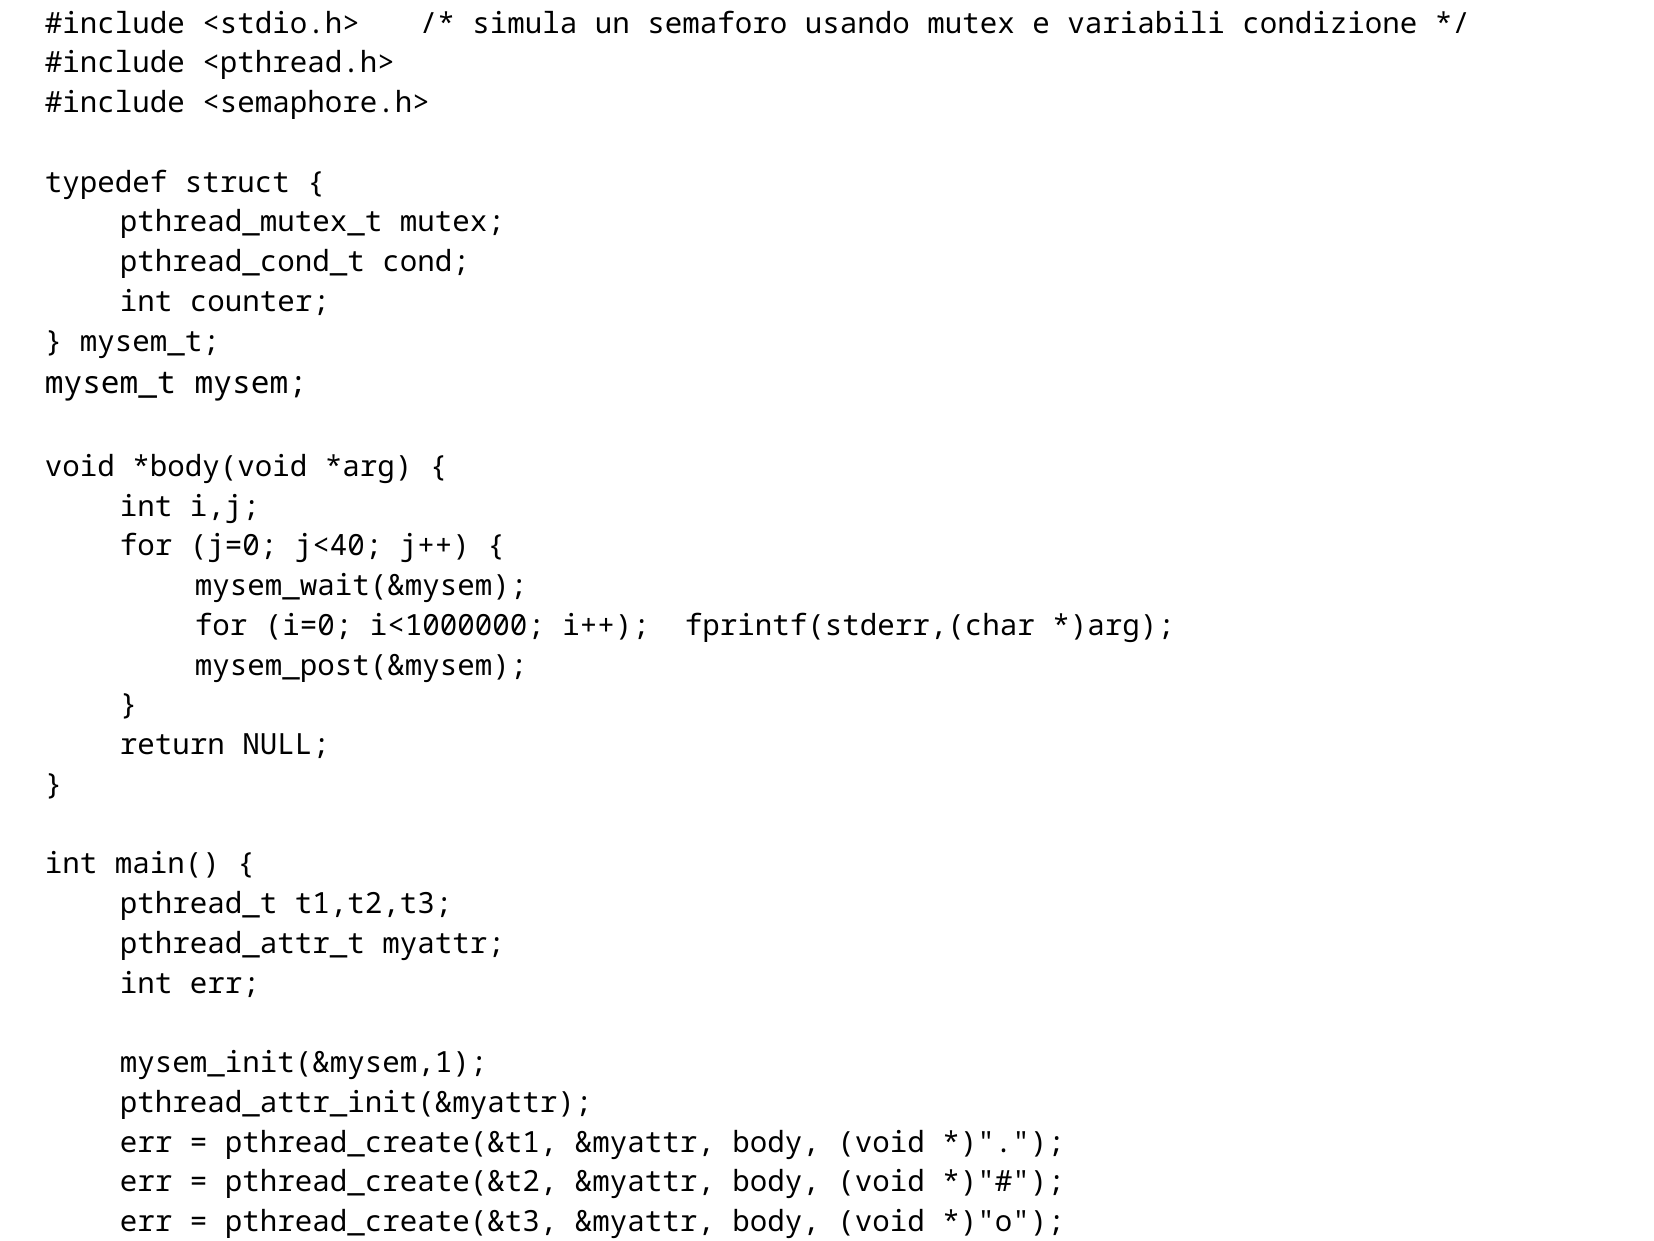

#include <stdio.h>	/* simula un semaforo usando mutex e variabili condizione */
#include <pthread.h>
#include <semaphore.h>
typedef struct {
 	pthread_mutex_t mutex;
 	pthread_cond_t cond;
 	int counter;
} mysem_t;
mysem_t mysem;
void *body(void *arg) {
 	int i,j;
 	for (j=0; j<40; j++) {
 		mysem_wait(&mysem);
 		for (i=0; i<1000000; i++); fprintf(stderr,(char *)arg);
 		mysem_post(&mysem);
 	}
 	return NULL;
}
int main() {
 	pthread_t t1,t2,t3;
 	pthread_attr_t myattr;
 	int err;
 	mysem_init(&mysem,1);
 	pthread_attr_init(&myattr);
 	err = pthread_create(&t1, &myattr, body, (void *)".");
 	err = pthread_create(&t2, &myattr, body, (void *)"#");
 	err = pthread_create(&t3, &myattr, body, (void *)"o");
 	pthread_attr_destroy(&myattr);
 	pthread_join(t1, NULL); pthread_join(t2, NULL); pthread_join(t3, NULL);
 	printf("\n"); 	return 0;
}